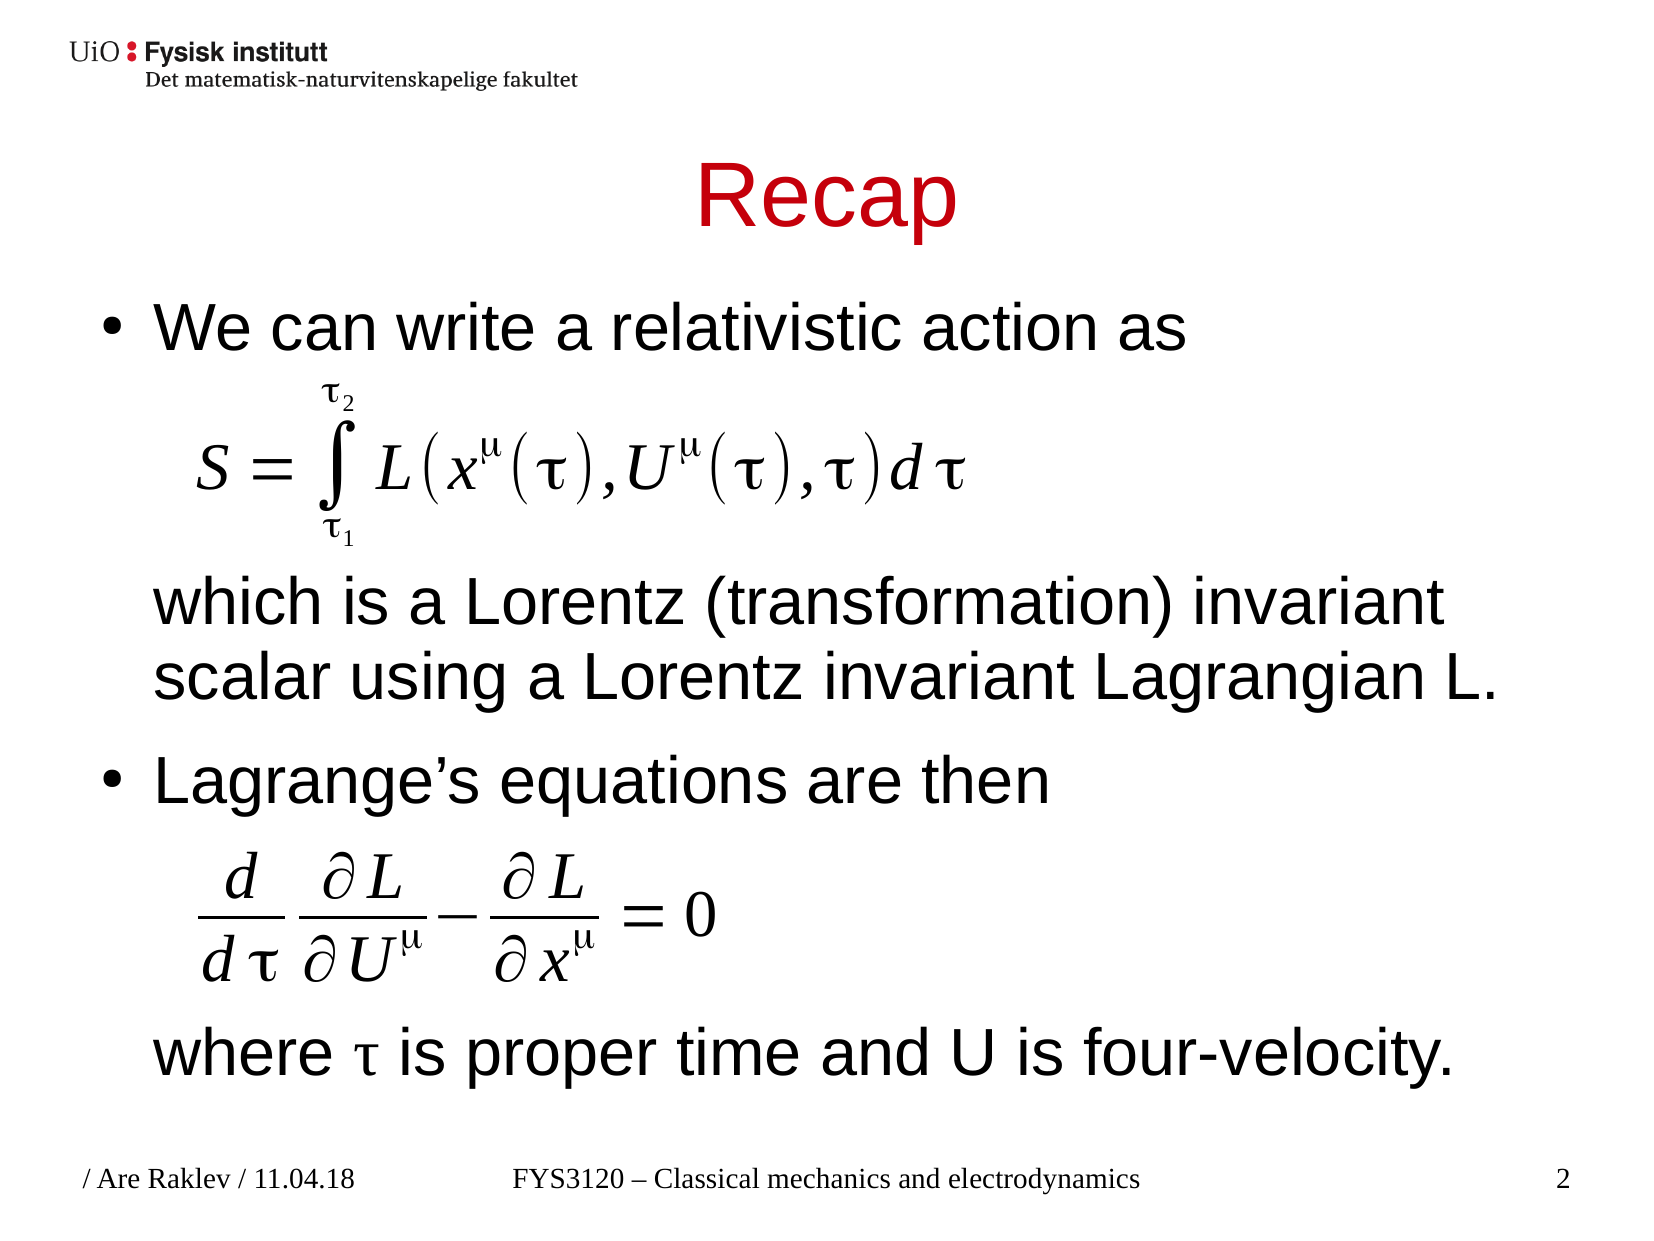

# Recap
We can write a relativistic action as
which is a Lorentz (transformation) invariant scalar using a Lorentz invariant Lagrangian L.
Lagrange’s equations are then
where τ is proper time and U is four-velocity.
/ Are Raklev / 11.04.18
FYS3120 – Classical mechanics and electrodynamics
2